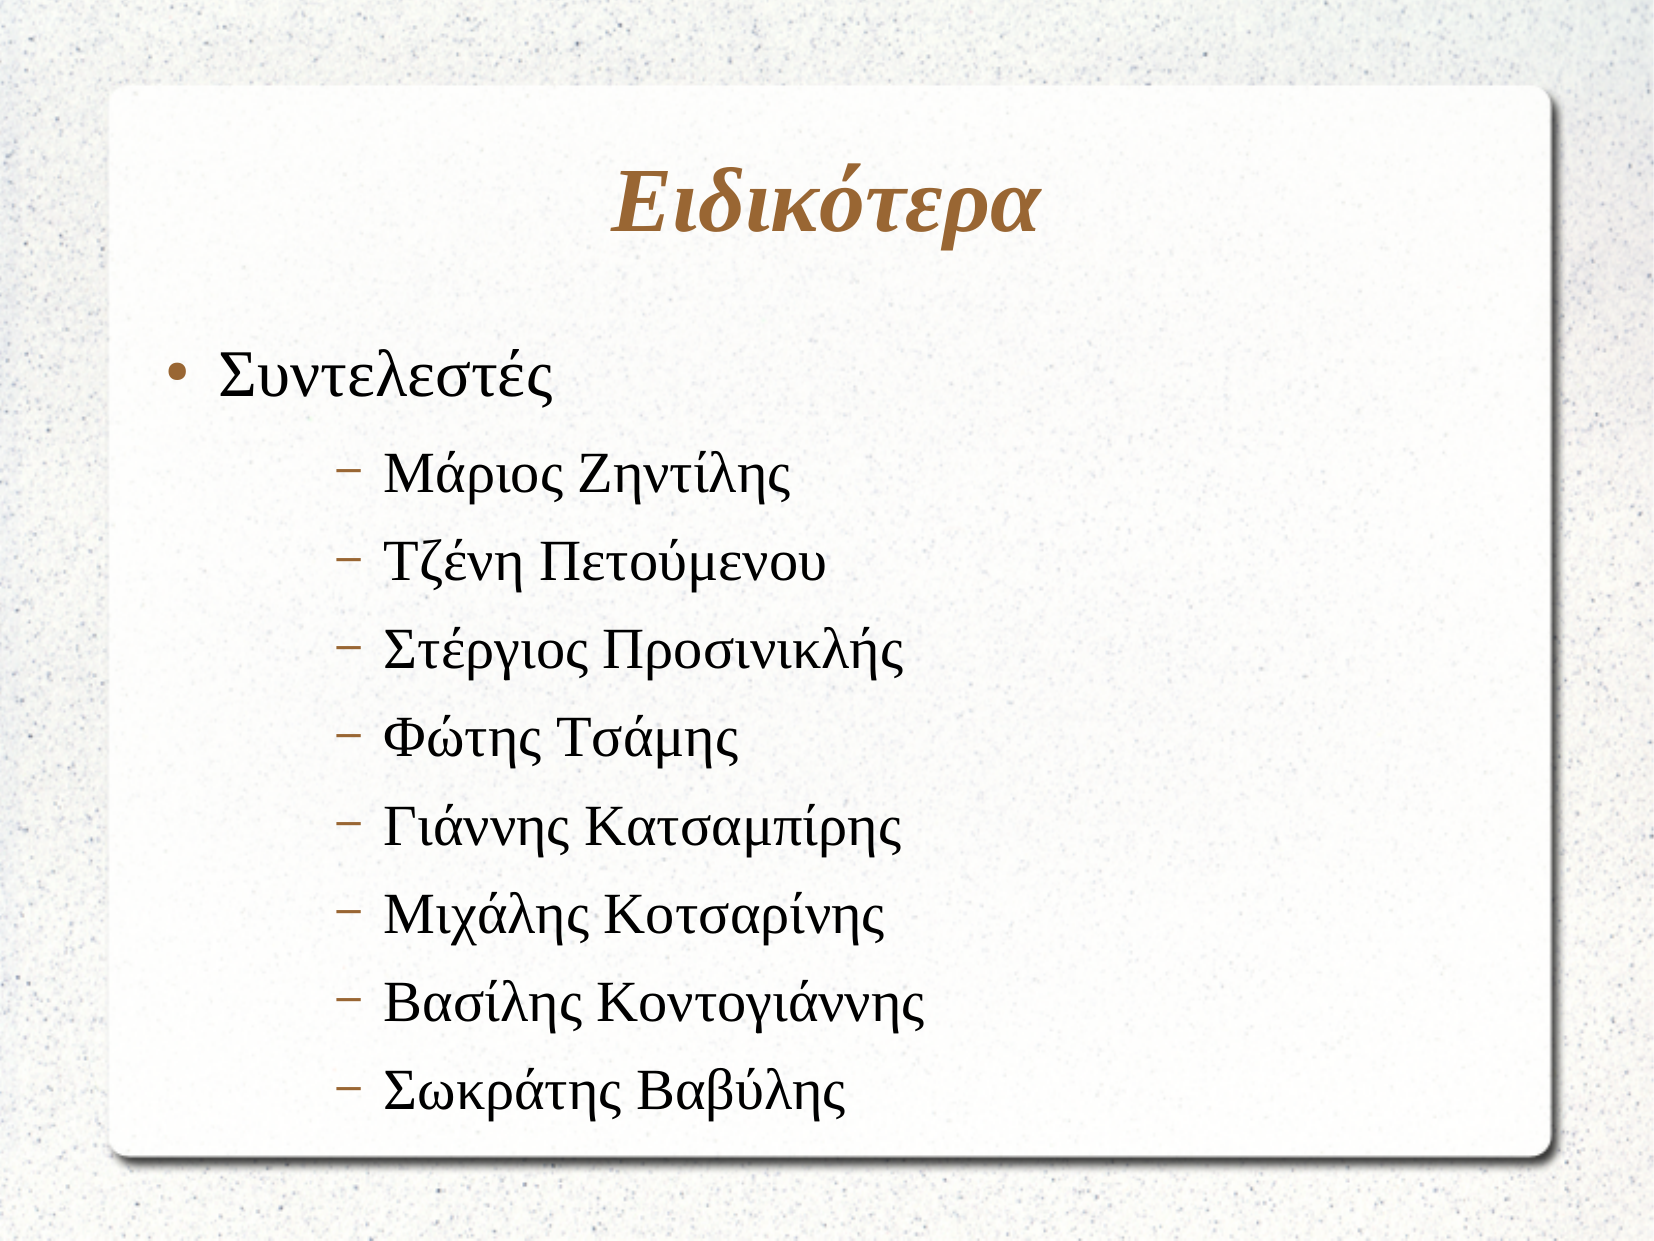

# Ειδικότερα
Συντελεστές
Μάριος Ζηντίλης
Τζένη Πετούμενου
Στέργιος Προσινικλής
Φώτης Τσάμης
Γιάννης Κατσαμπίρης
Μιχάλης Κοτσαρίνης
Βασίλης Κοντογιάννης
Σωκράτης Βαβύλης